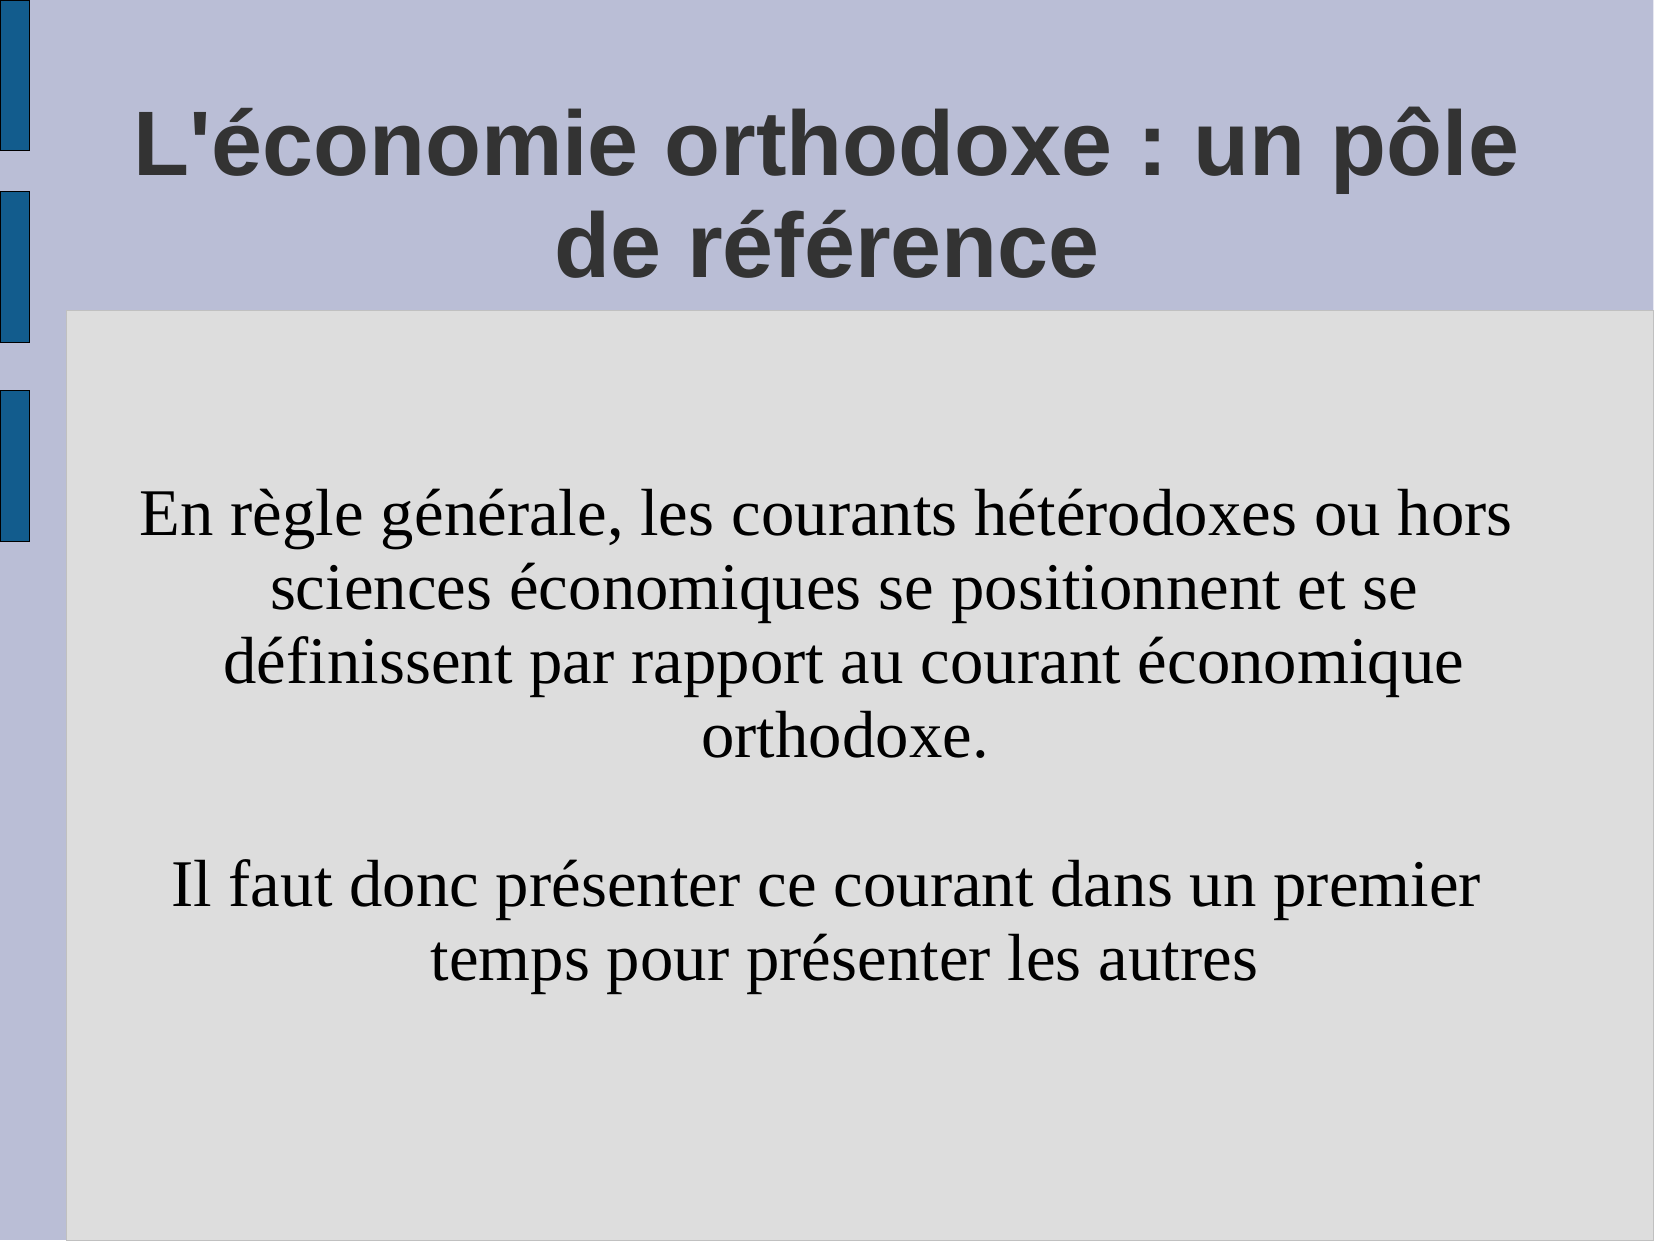

# L'économie orthodoxe : un pôle de référence
En règle générale, les courants hétérodoxes ou hors sciences économiques se positionnent et se définissent par rapport au courant économique orthodoxe.
Il faut donc présenter ce courant dans un premier temps pour présenter les autres